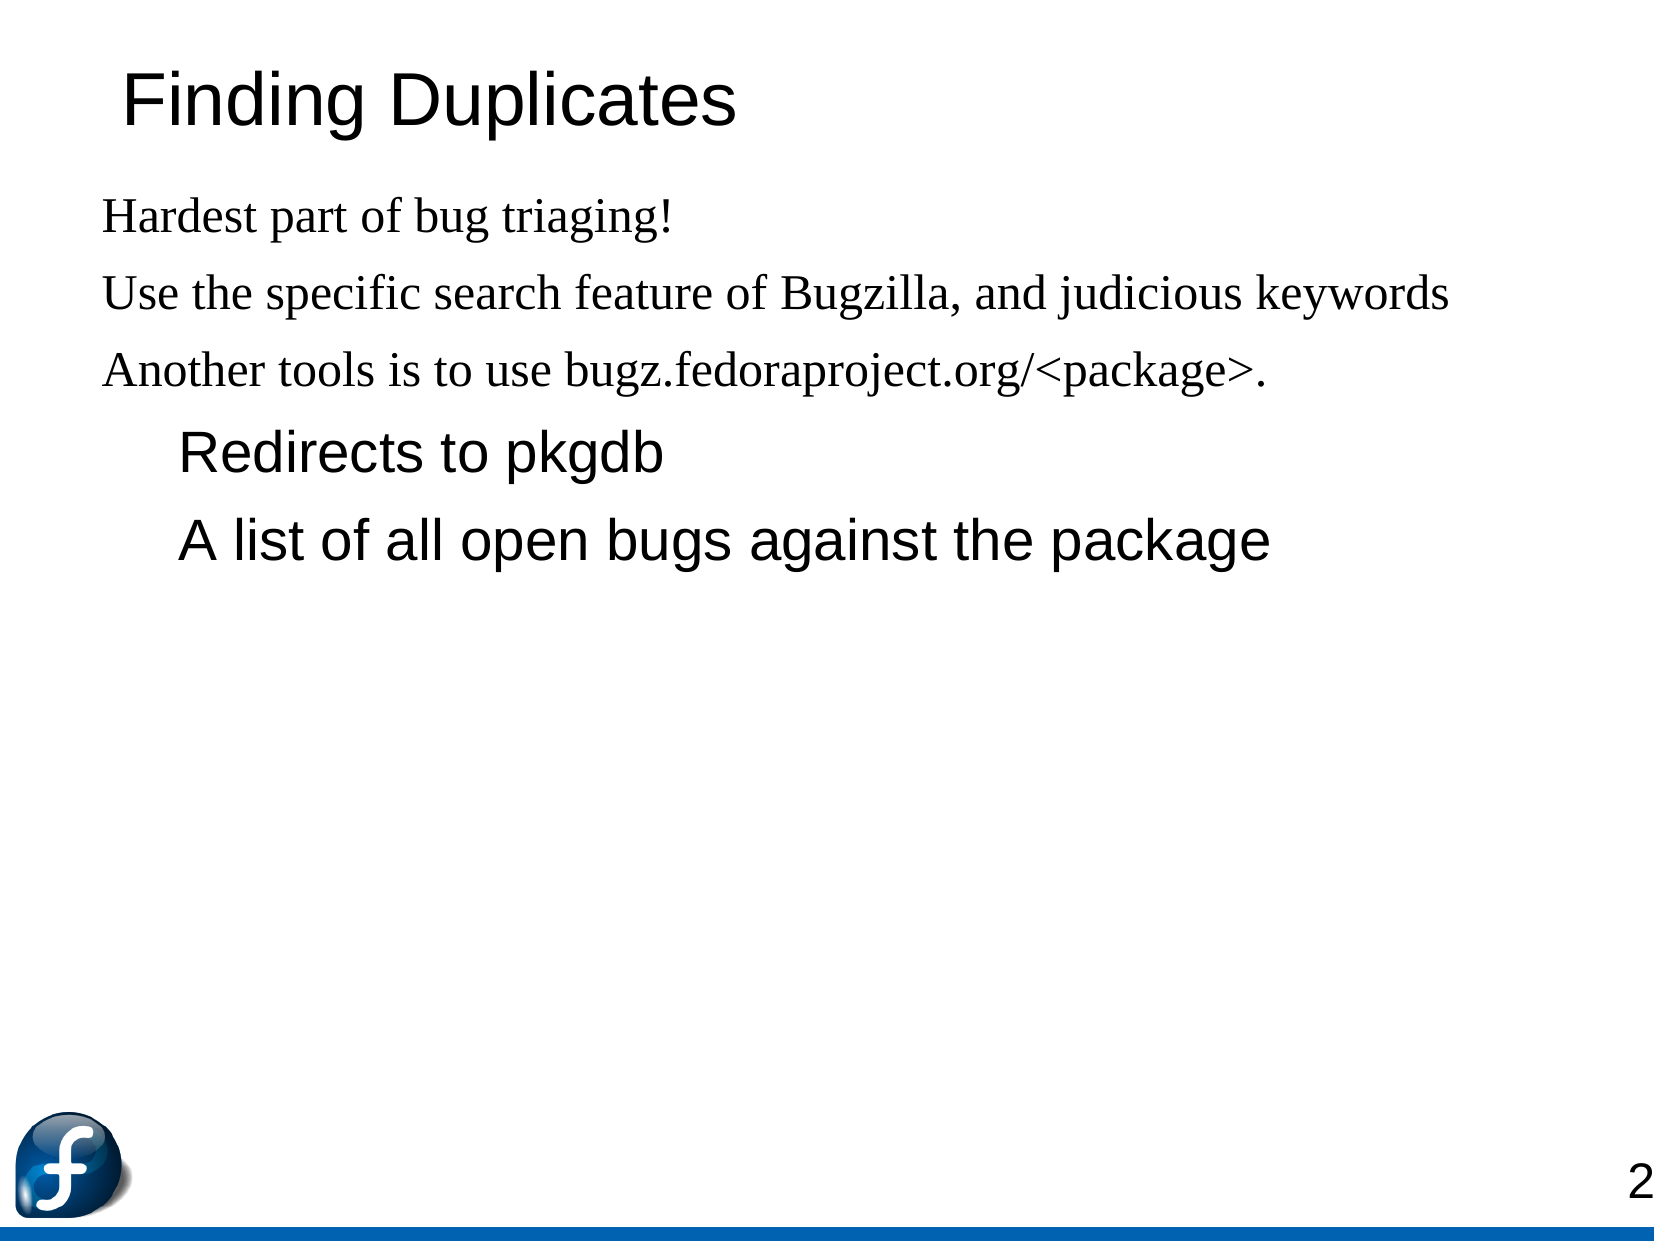

# Finding Duplicates
Hardest part of bug triaging!
Use the specific search feature of Bugzilla, and judicious keywords
Another tools is to use bugz.fedoraproject.org/<package>.
Redirects to pkgdb
A list of all open bugs against the package